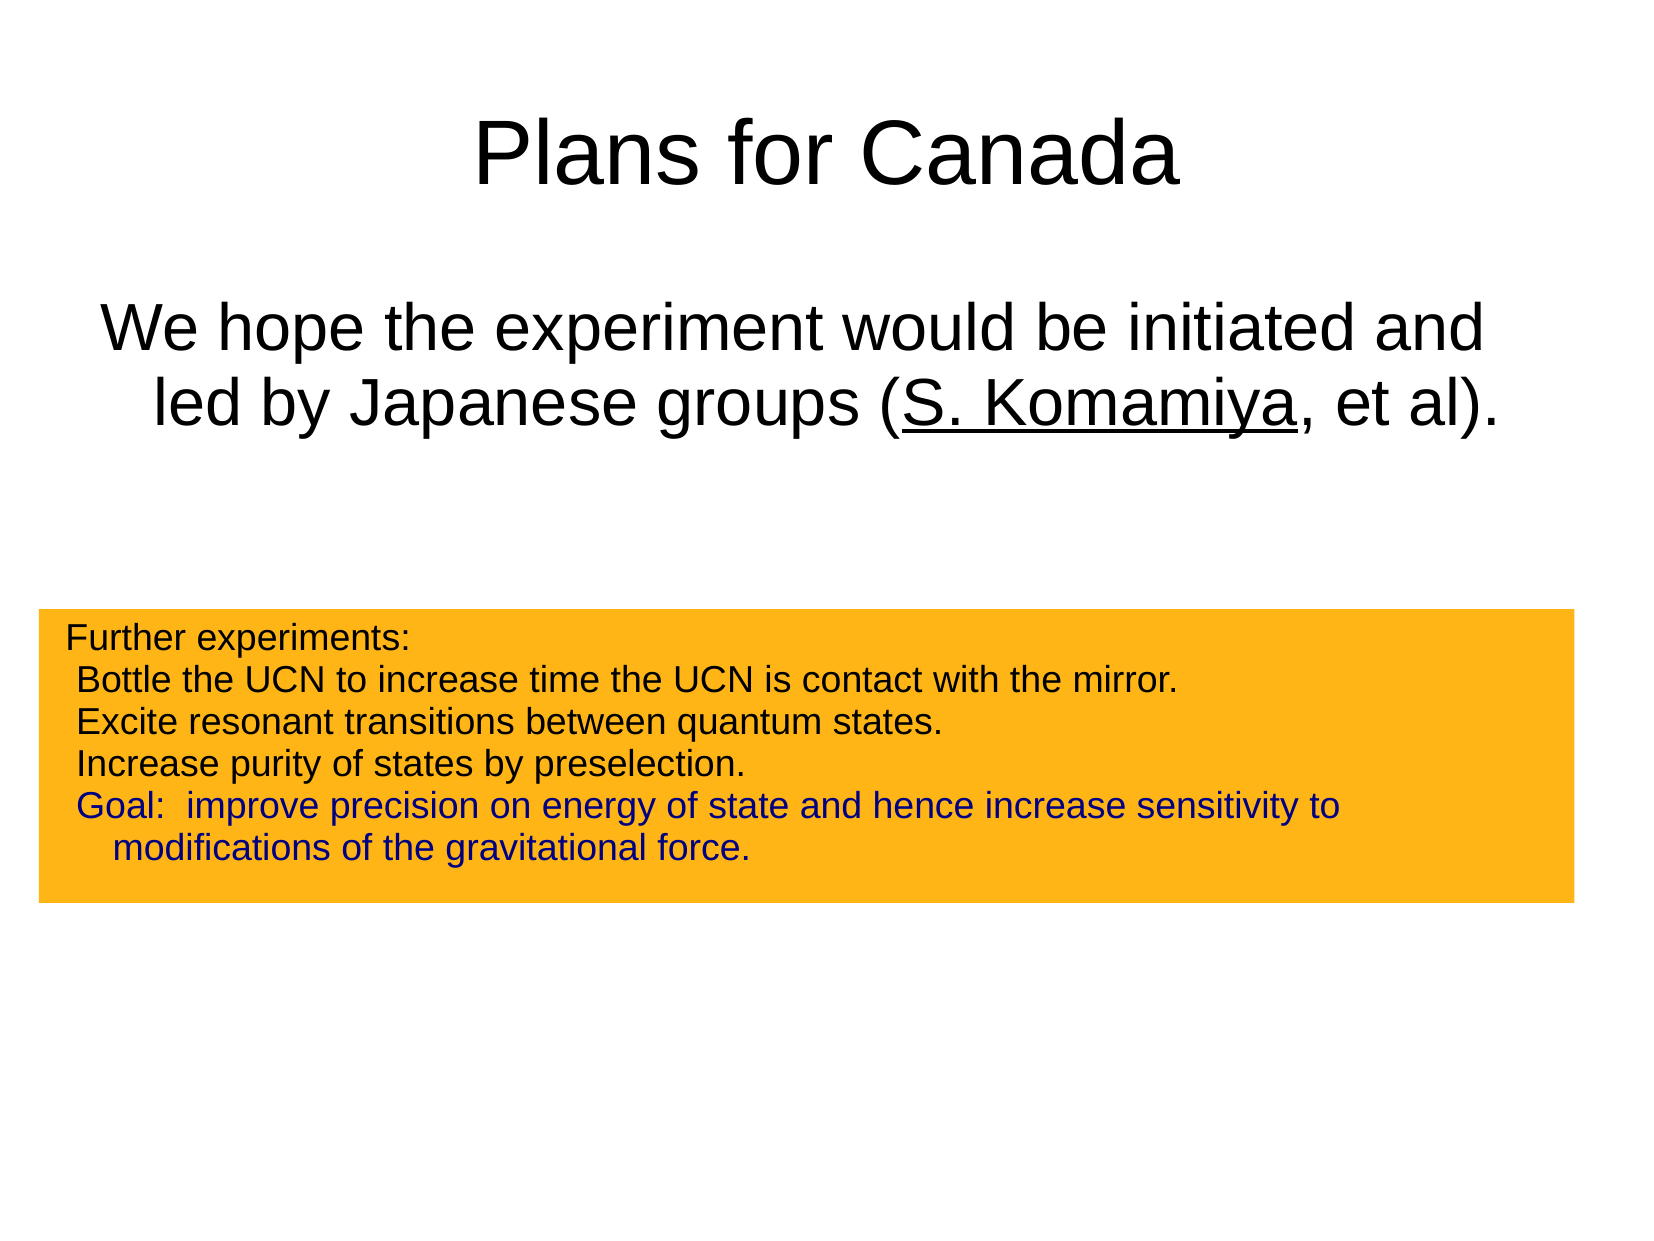

# Plans for Canada
We hope the experiment would be initiated and led by Japanese groups (S. Komamiya, et al).
Further experiments:
 Bottle the UCN to increase time the UCN is contact with the mirror.
 Excite resonant transitions between quantum states.
 Increase purity of states by preselection.
 Goal: improve precision on energy of state and hence increase sensitivity to modifications of the gravitational force.